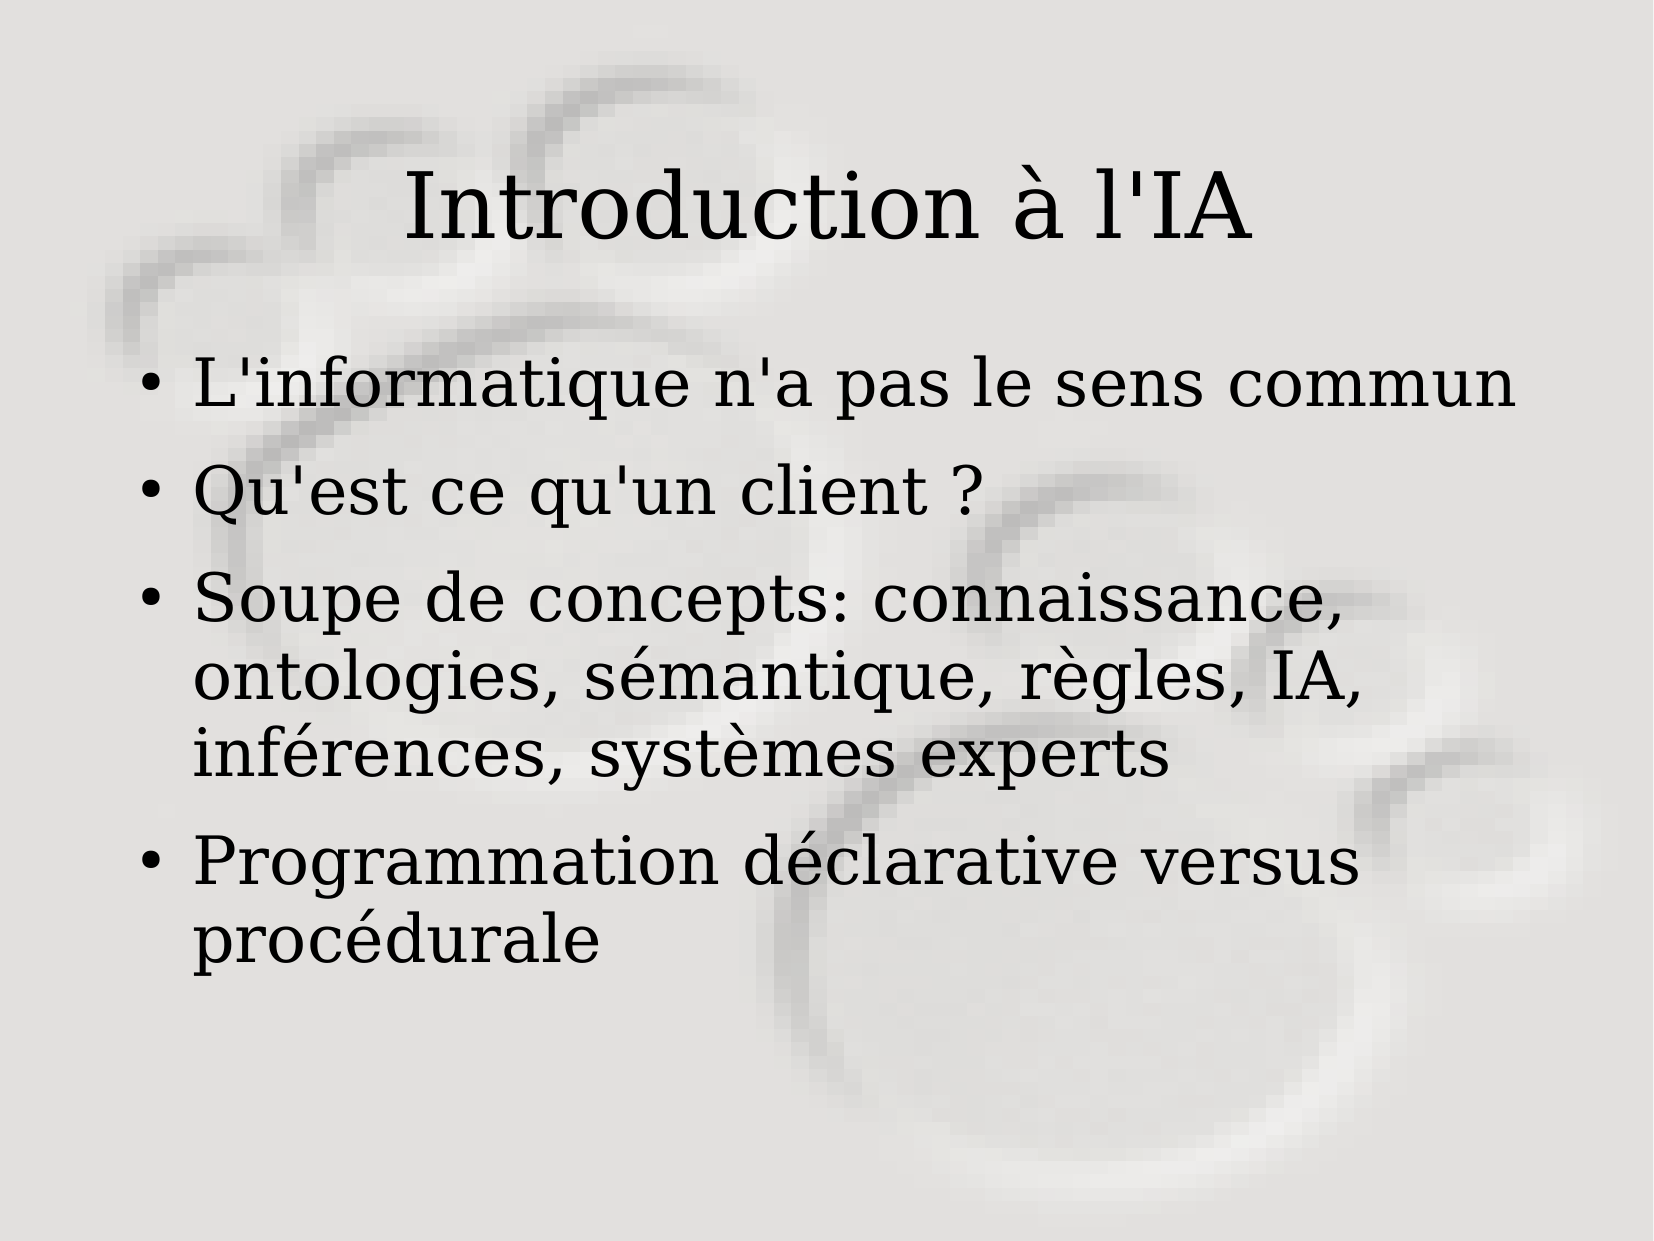

# Introduction à l'IA
L'informatique n'a pas le sens commun
Qu'est ce qu'un client ?
Soupe de concepts: connaissance, ontologies, sémantique, règles, IA, inférences, systèmes experts
Programmation déclarative versus procédurale